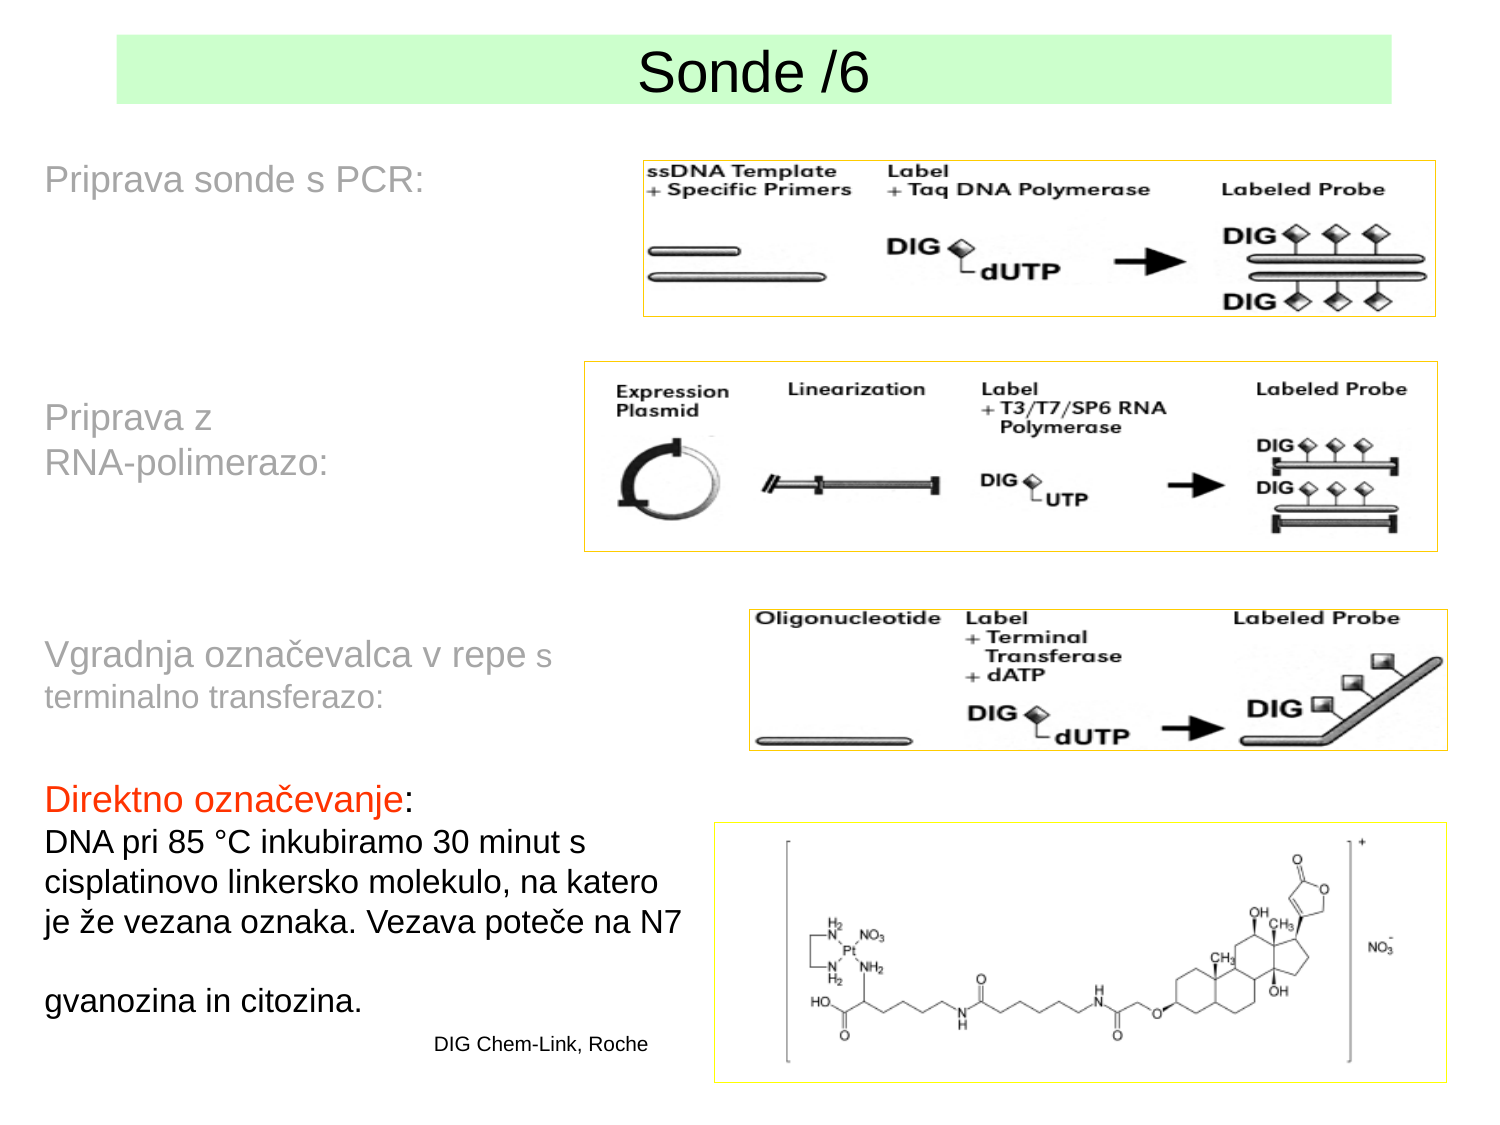

# Sonde /6
Priprava sonde s PCR:
Priprava z
RNA-polimerazo:
Vgradnja označevalca v repe s
terminalno transferazo:
Direktno označevanje:
DNA pri 85 °C inkubiramo 30 minut s
cisplatinovo linkersko molekulo, na katero
je že vezana oznaka. Vezava poteče na N7
gvanozina in citozina.
DIG Chem-Link, Roche